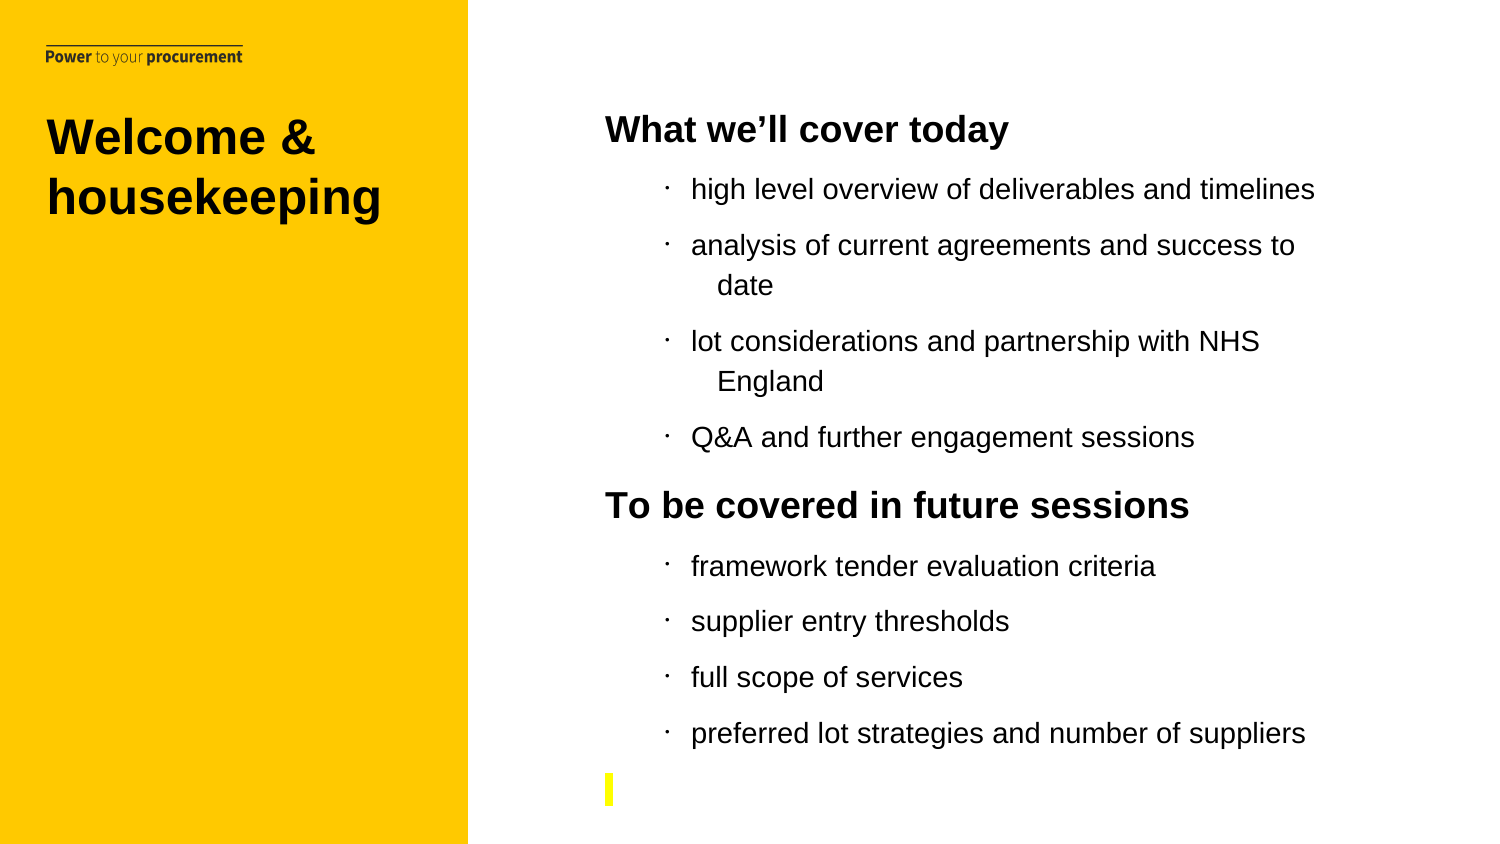

# Welcome & housekeeping
What we’ll cover today
high level overview of deliverables and timelines
analysis of current agreements and success to date
lot considerations and partnership with NHS England
Q&A and further engagement sessions
To be covered in future sessions
framework tender evaluation criteria
supplier entry thresholds
full scope of services
preferred lot strategies and number of suppliers